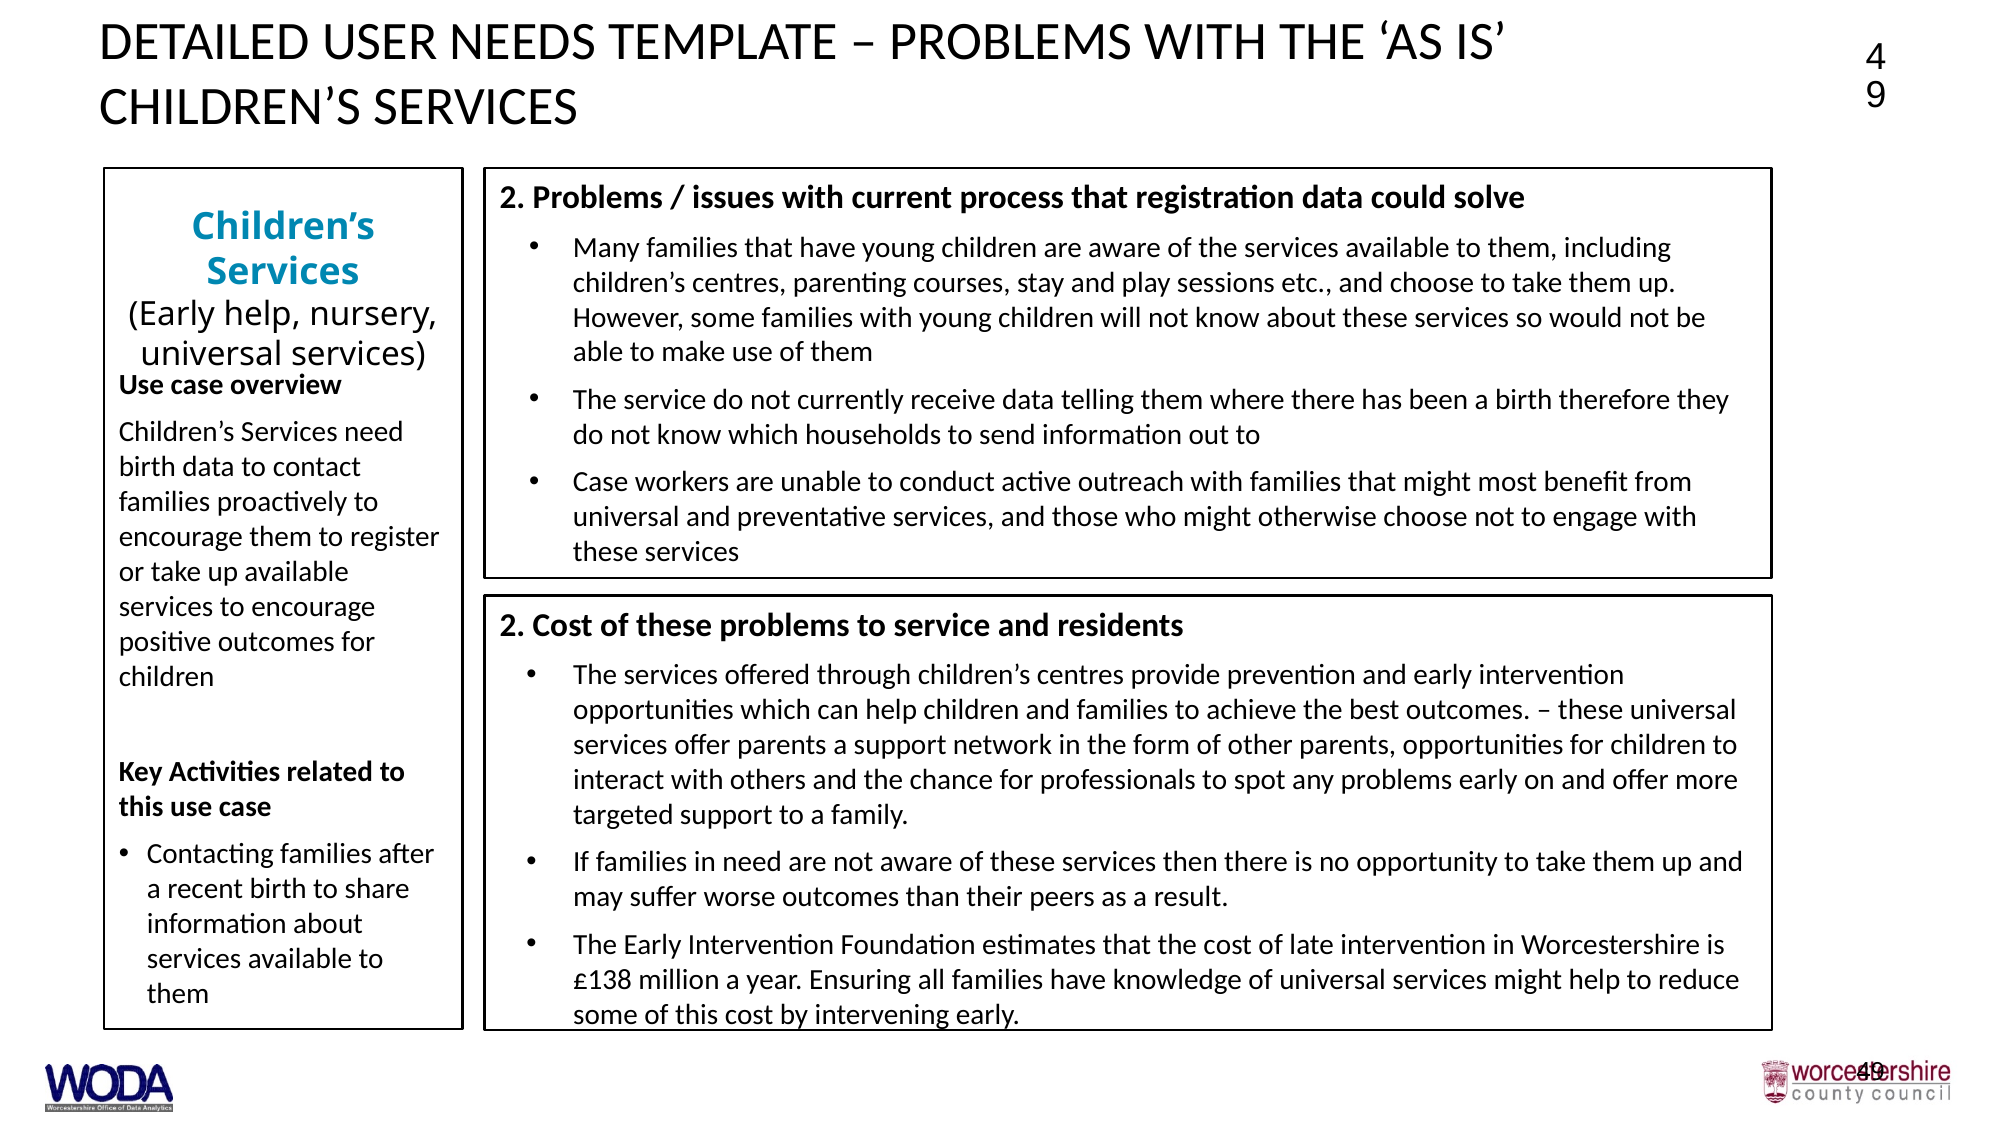

# DETAILED USER NEEDS TEMPLATE – PROBLEMS WITH THE ‘AS IS’ CHILDREN’S SERVICES
Children’s Services
(Early help, nursery, universal services)
Use case overview
Children’s Services need birth data to contact families proactively to encourage them to register or take up available services to encourage positive outcomes for children
Key Activities related to this use case
Contacting families after a recent birth to share information about services available to them
2. Problems / issues with current process that registration data could solve
Many families that have young children are aware of the services available to them, including children’s centres, parenting courses, stay and play sessions etc., and choose to take them up. However, some families with young children will not know about these services so would not be able to make use of them
The service do not currently receive data telling them where there has been a birth therefore they do not know which households to send information out to
Case workers are unable to conduct active outreach with families that might most benefit from universal and preventative services, and those who might otherwise choose not to engage with these services
2. Cost of these problems to service and residents
The services offered through children’s centres provide prevention and early intervention opportunities which can help children and families to achieve the best outcomes. – these universal services offer parents a support network in the form of other parents, opportunities for children to interact with others and the chance for professionals to spot any problems early on and offer more targeted support to a family.
If families in need are not aware of these services then there is no opportunity to take them up and may suffer worse outcomes than their peers as a result.
The Early Intervention Foundation estimates that the cost of late intervention in Worcestershire is £138 million a year. Ensuring all families have knowledge of universal services might help to reduce some of this cost by intervening early.